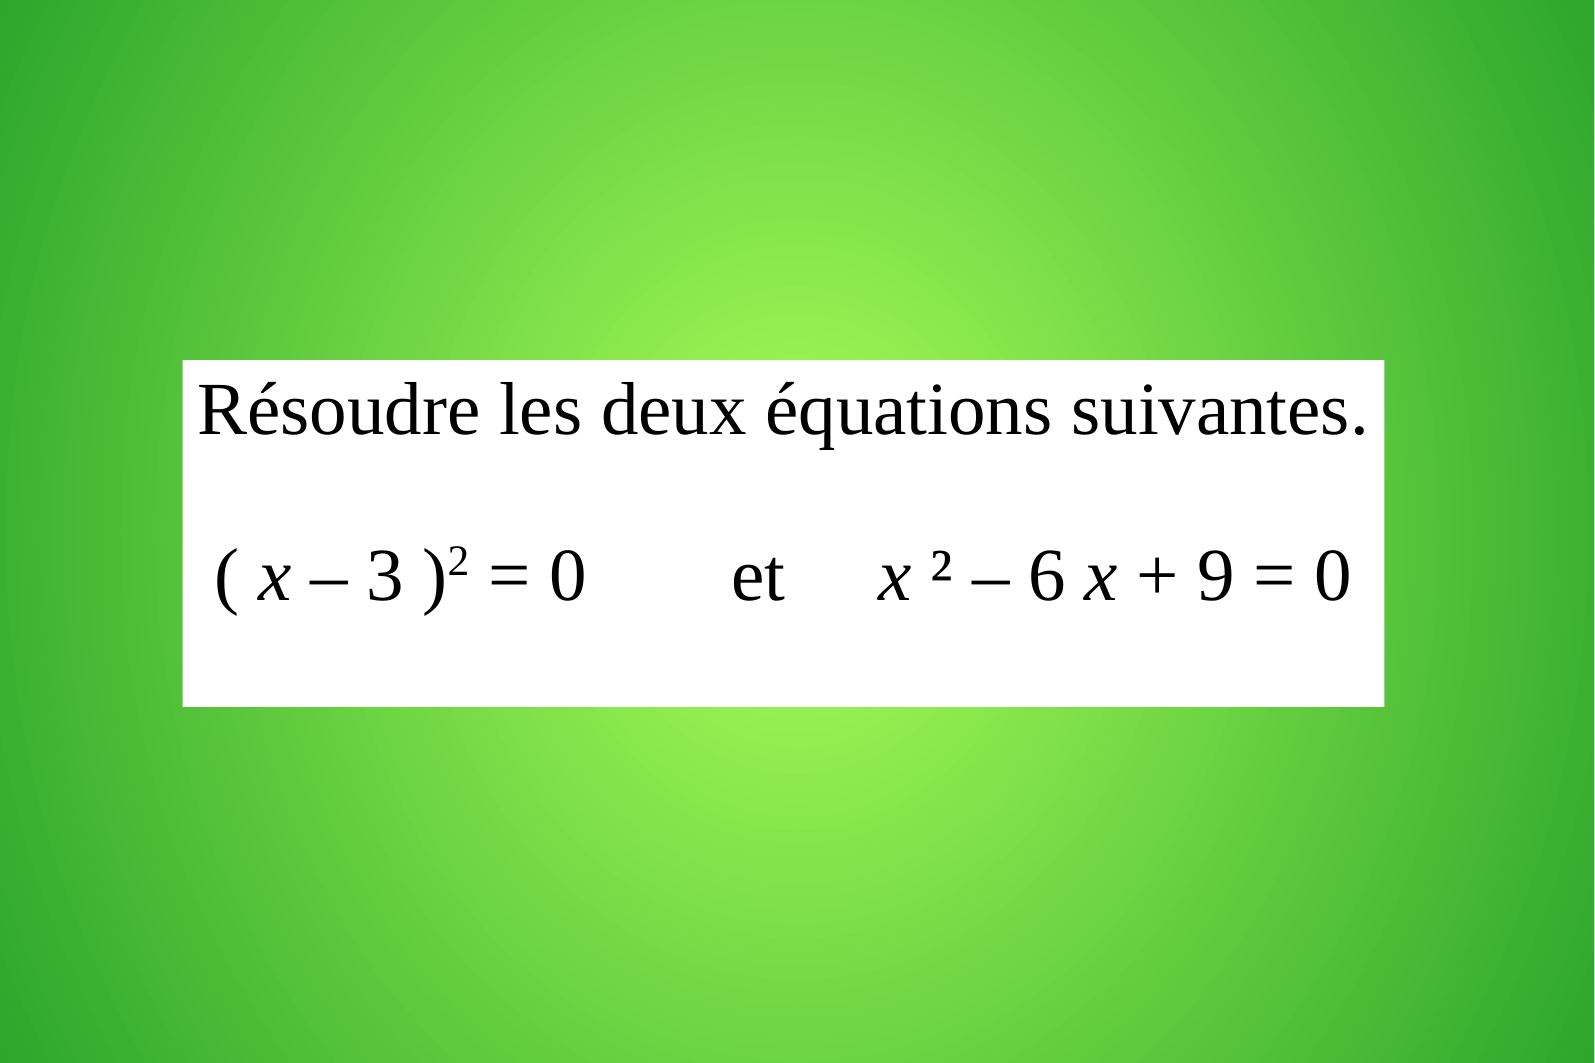

Résoudre les deux équations suivantes.
( x – 3 )2 = 0		et		x ² – 6 x + 9 = 0